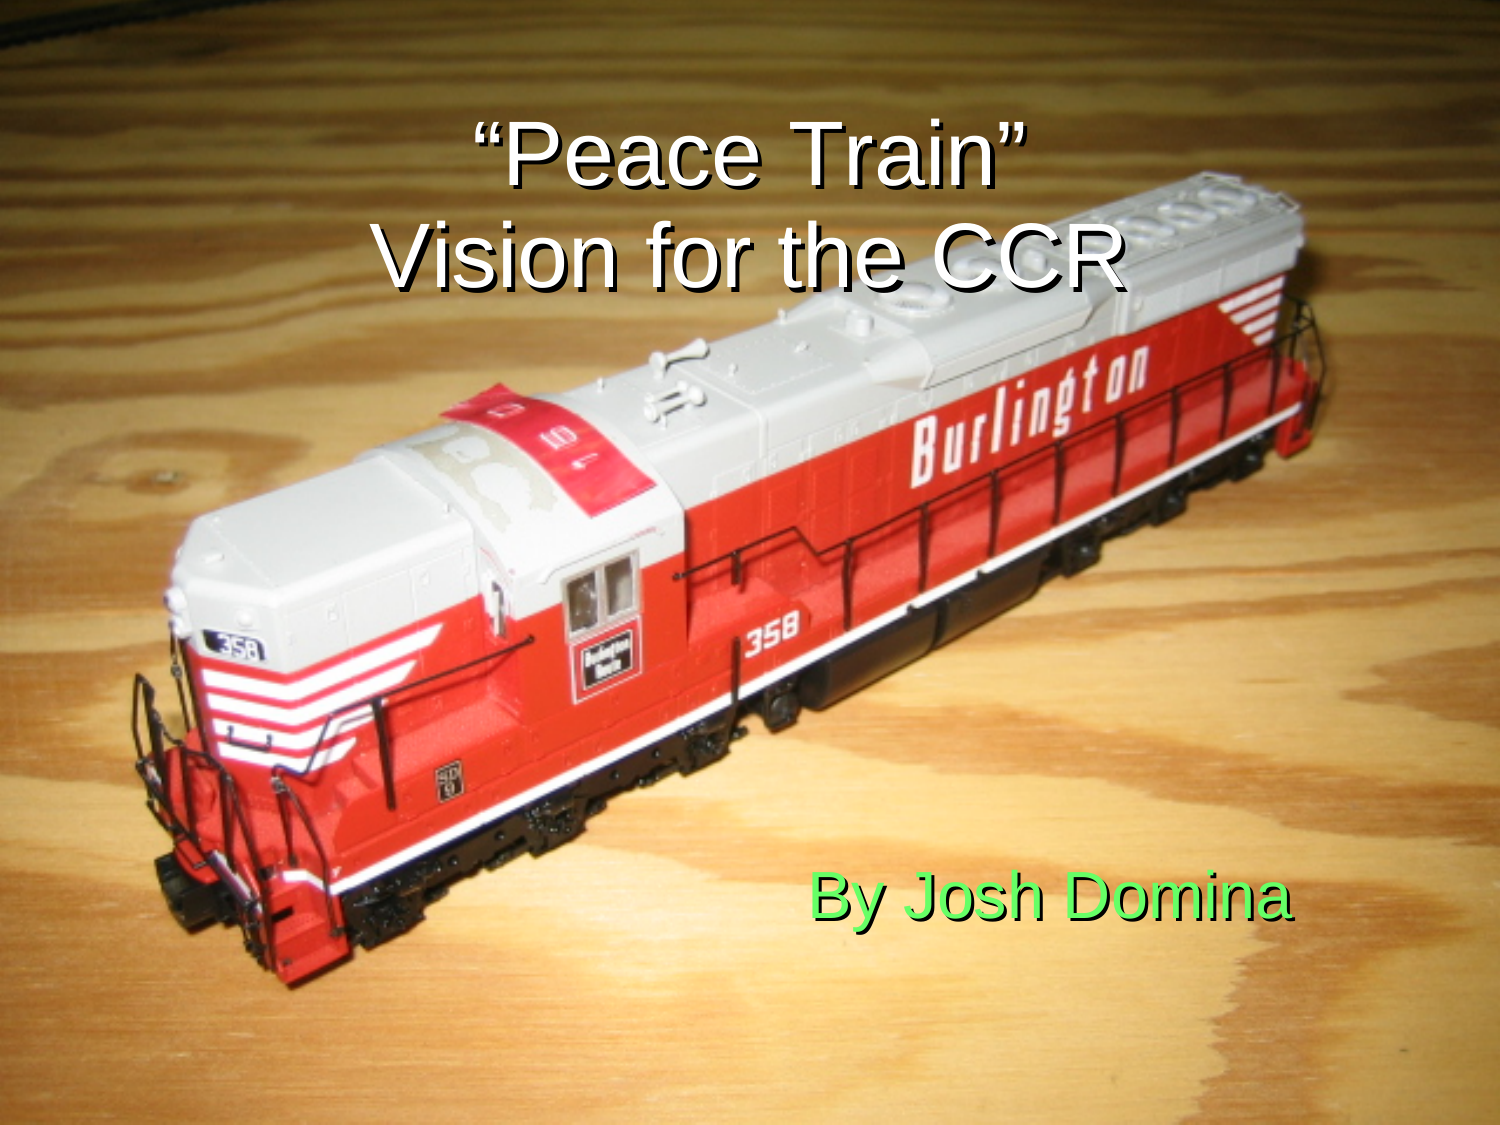

# “Peace Train” Vision for the CCR
By Josh Domina